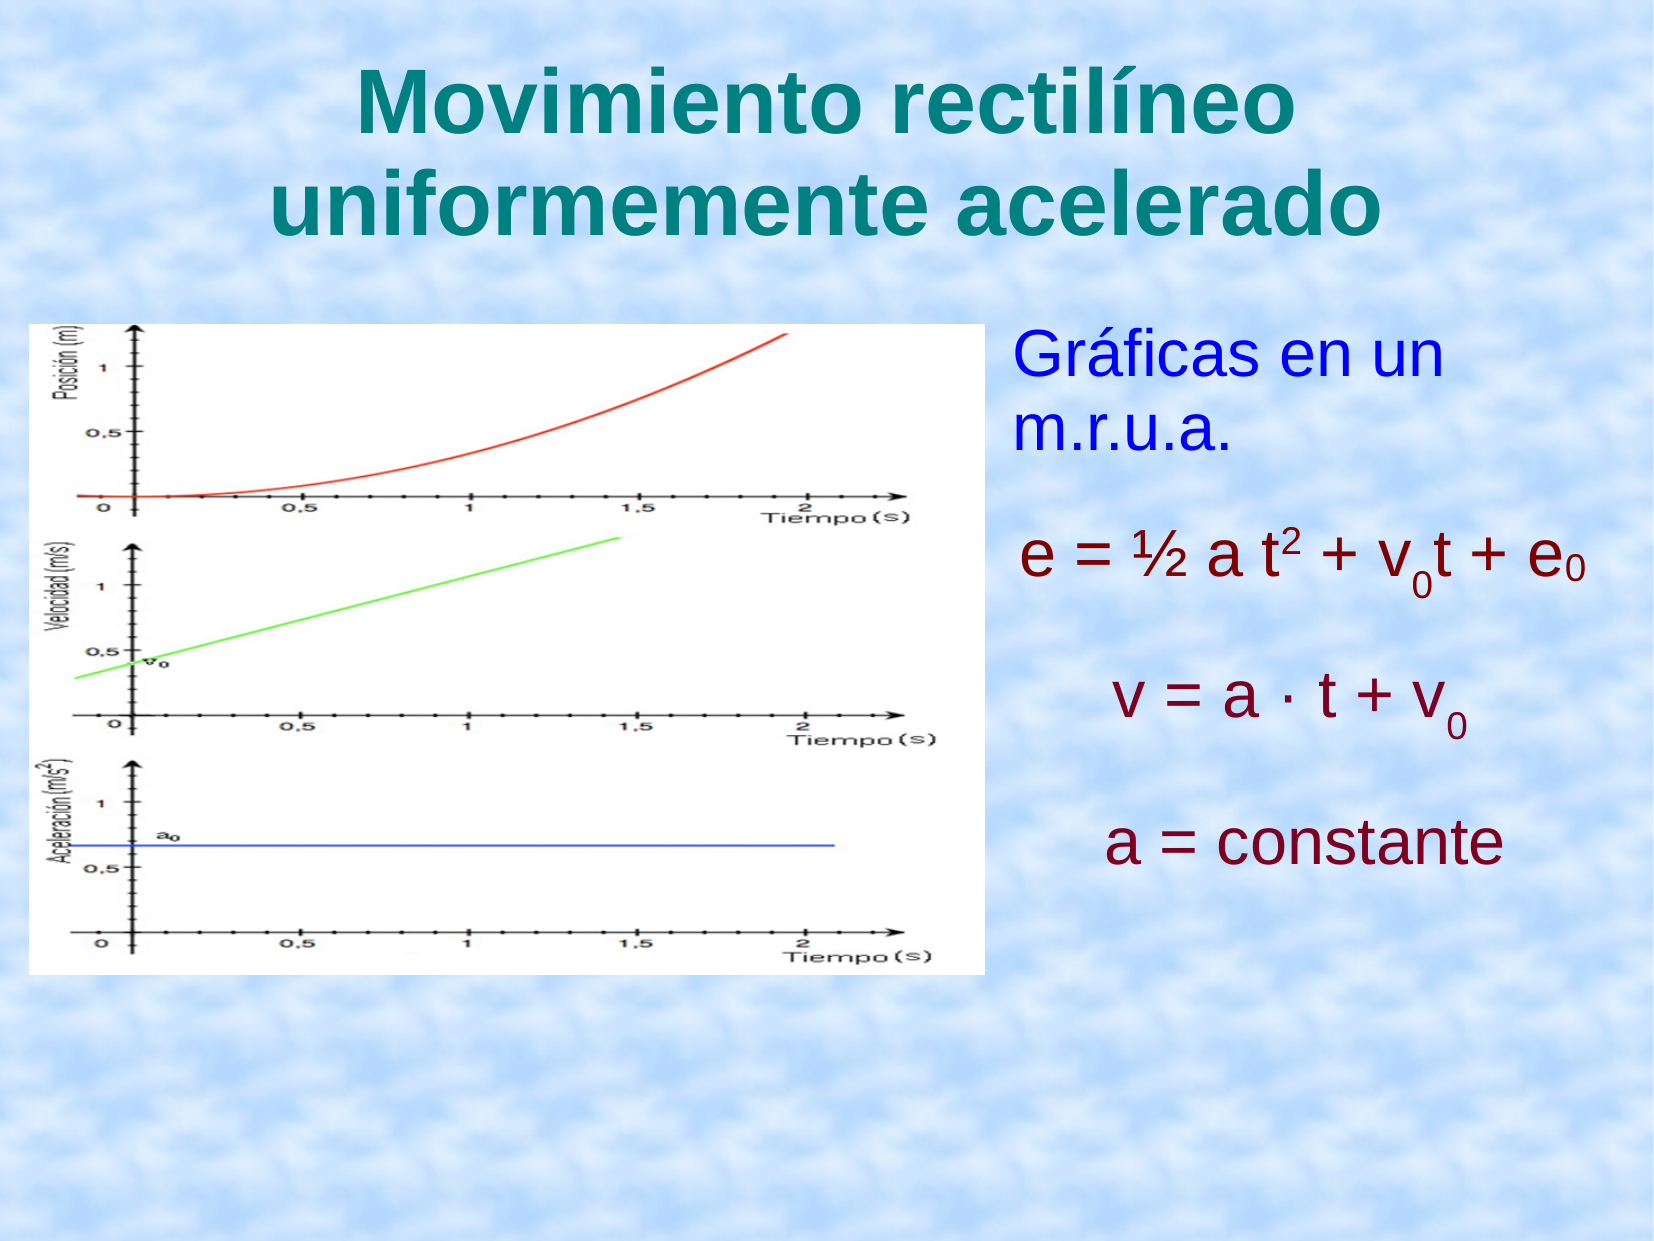

# Movimiento rectilíneo uniformemente acelerado
Gráficas en un m.r.u.a.
e = ½ a t2 + v0t + e0
v = a · t + v0
 a = constante
la relación entre ω y el periodo T es
ω = 2π/T
la relación entre ω y el periodo T es
ω = 2π/T
la relación entre ω y el periodo T es
ω = 2π/T